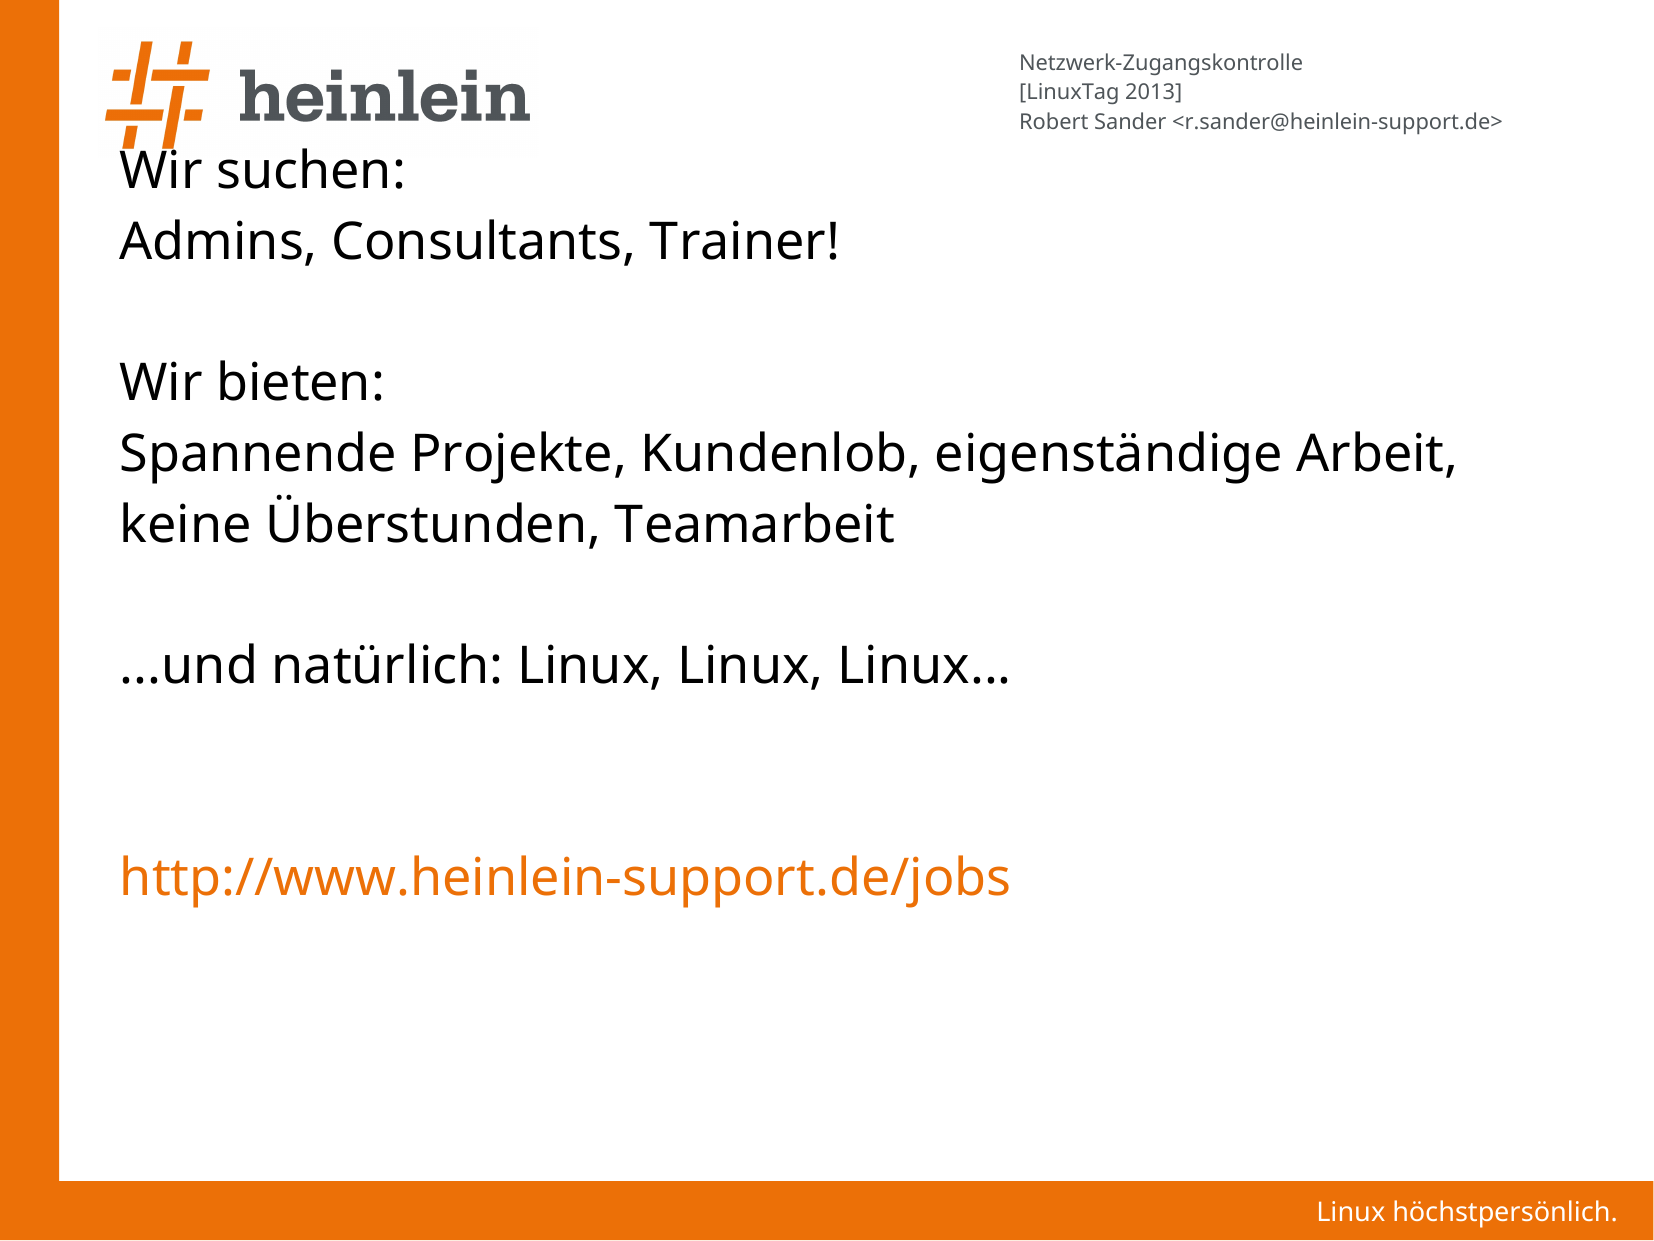

# Wir suchen:
Admins, Consultants, Trainer!
Wir bieten:
Spannende Projekte, Kundenlob, eigenständige Arbeit, keine Überstunden, Teamarbeit
...und natürlich: Linux, Linux, Linux...
http://www.heinlein-support.de/jobs